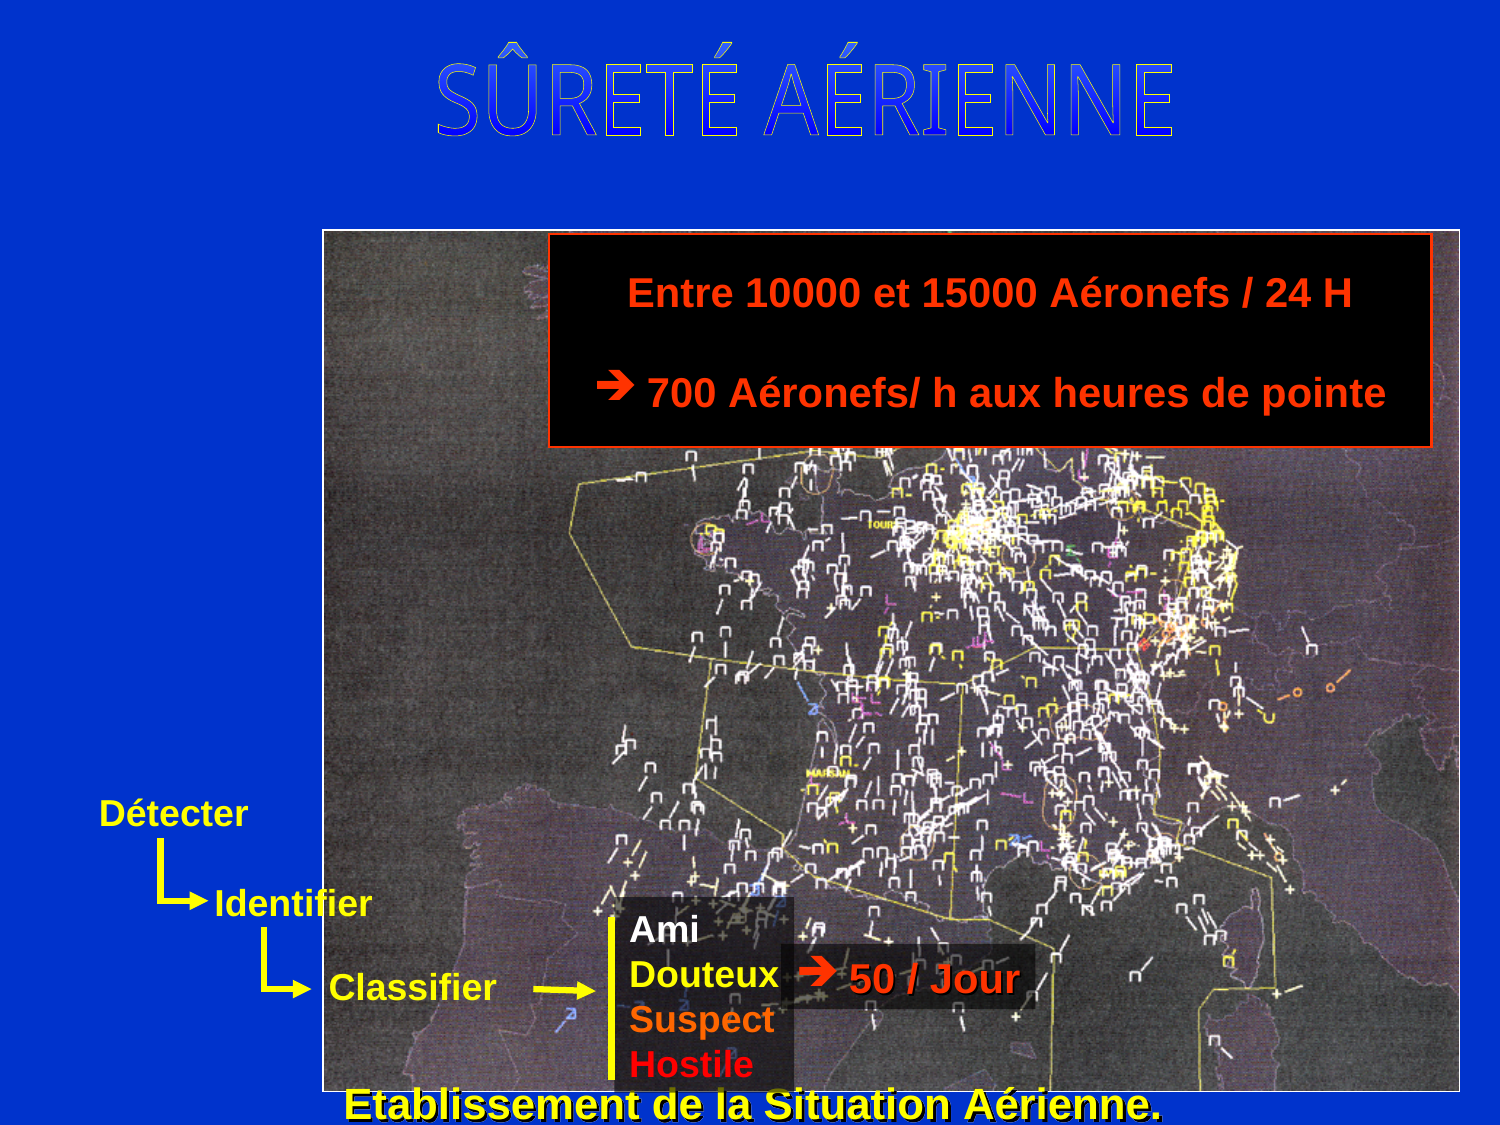

SÛRETÉ AÉRIENNE
Entre 10000 et 15000 Aéronefs / 24 H
 700 Aéronefs/ h aux heures de pointe
Détecter
 Identifier
Ami
Douteux
Suspect
Hostile
 50 / Jour
Classifier
Etablissement de la Situation Aérienne.